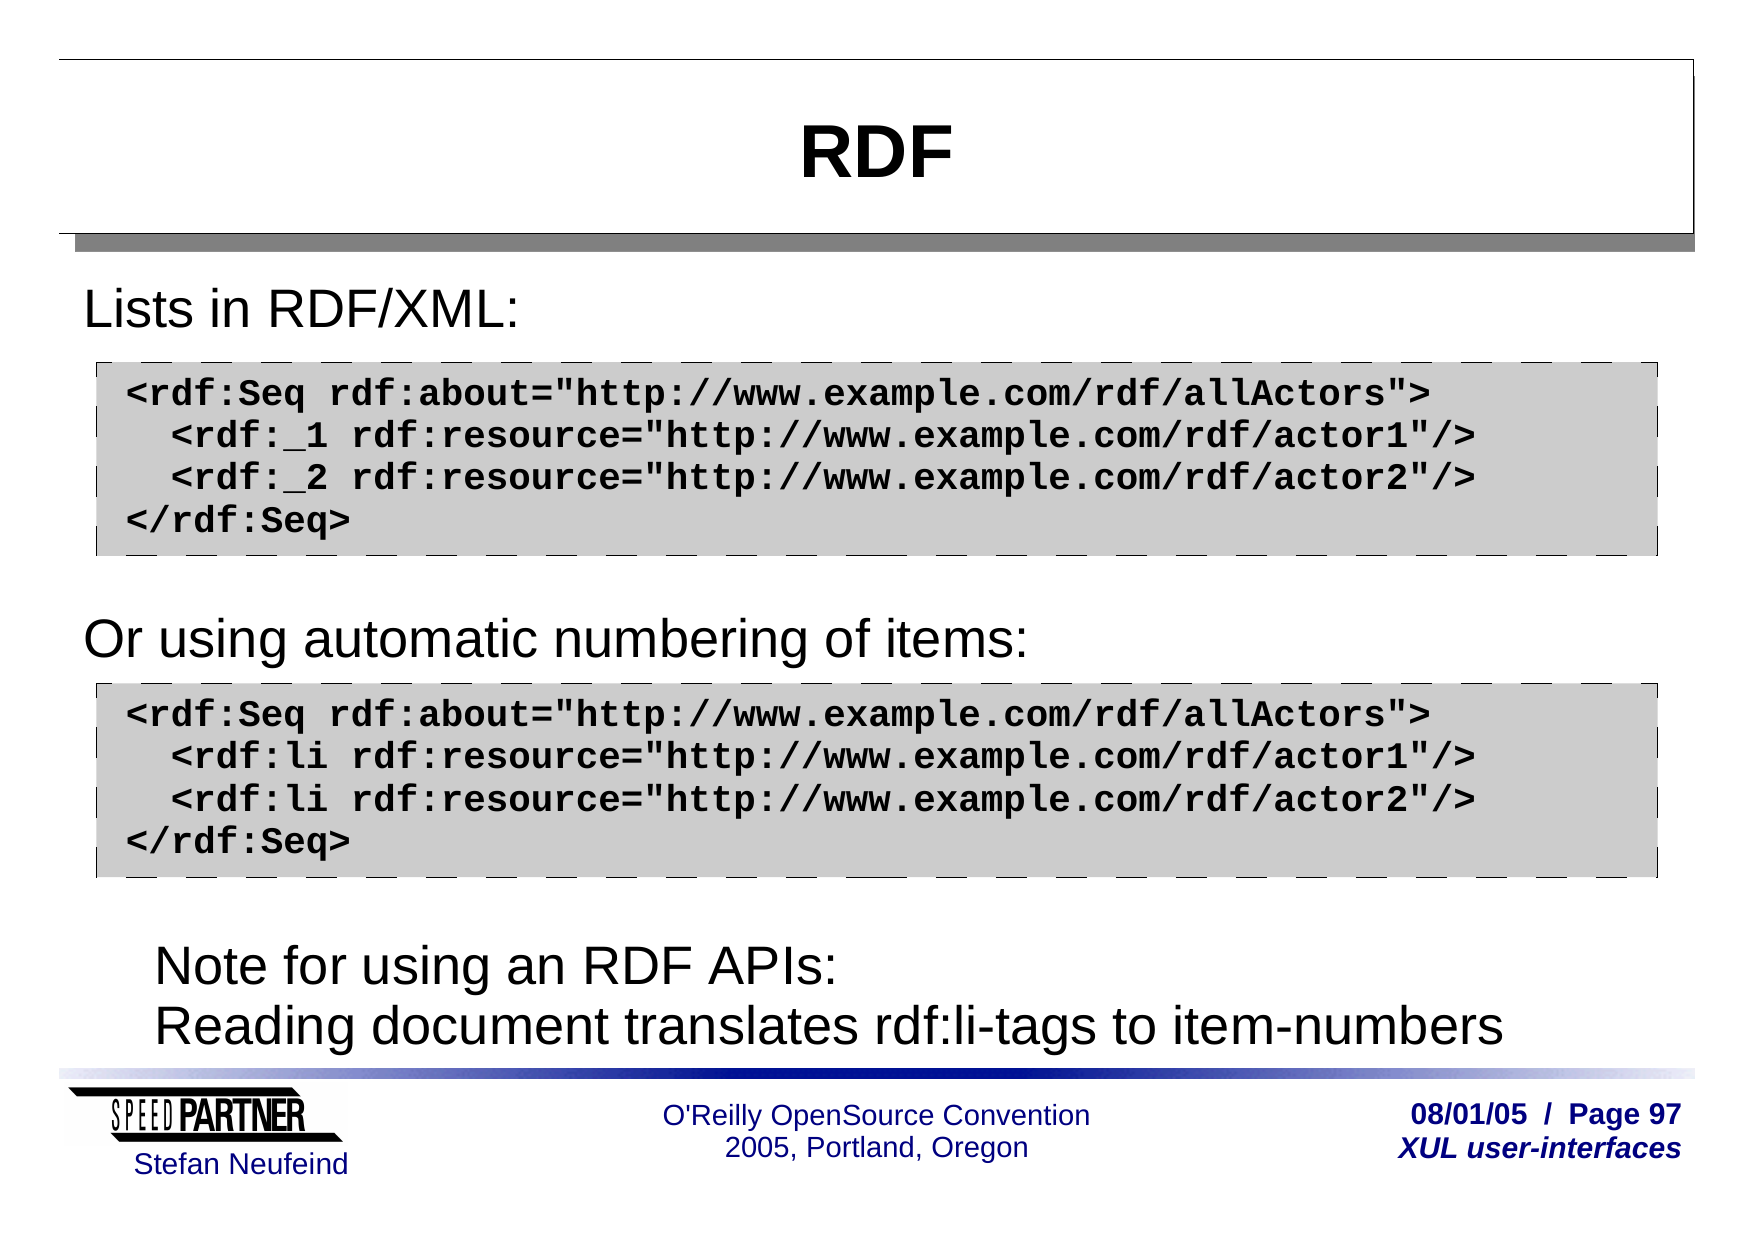

# RDF
Lists in RDF/XML:
<rdf:Seq rdf:about="http://www.example.com/rdf/allActors">
 <rdf:_1 rdf:resource="http://www.example.com/rdf/actor1"/>
 <rdf:_2 rdf:resource="http://www.example.com/rdf/actor2"/>
</rdf:Seq>
Or using automatic numbering of items:
<rdf:Seq rdf:about="http://www.example.com/rdf/allActors">
 <rdf:li rdf:resource="http://www.example.com/rdf/actor1"/>
 <rdf:li rdf:resource="http://www.example.com/rdf/actor2"/>
</rdf:Seq>
Note for using an RDF APIs:
Reading document translates rdf:li-tags to item-numbers